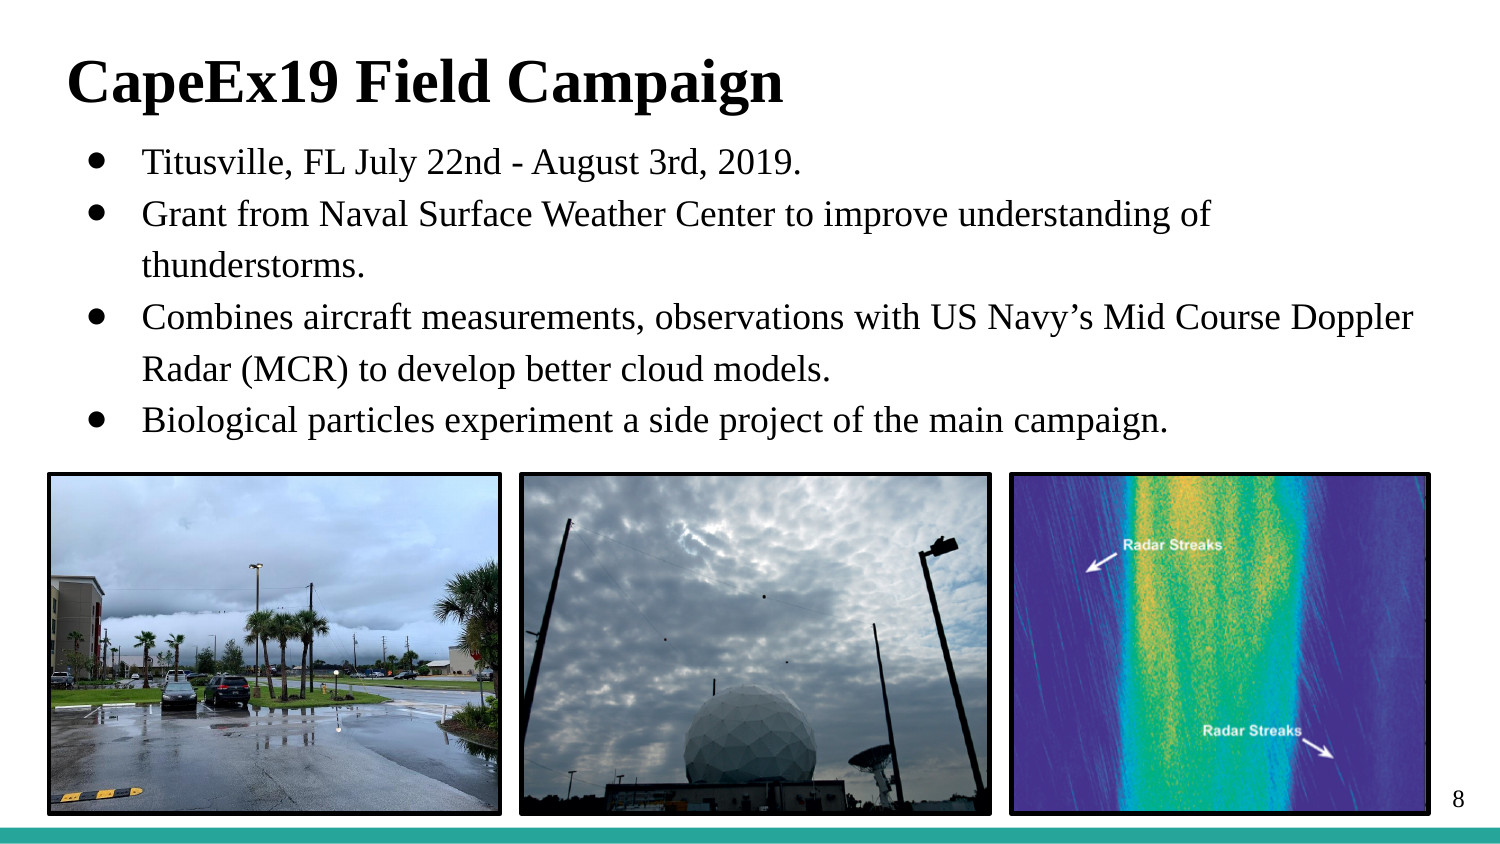

# CapeEx19 Field Campaign
Titusville, FL July 22nd - August 3rd, 2019.
Grant from Naval Surface Weather Center to improve understanding of thunderstorms.
Combines aircraft measurements, observations with US Navy’s Mid Course Doppler Radar (MCR) to develop better cloud models.
Biological particles experiment a side project of the main campaign.